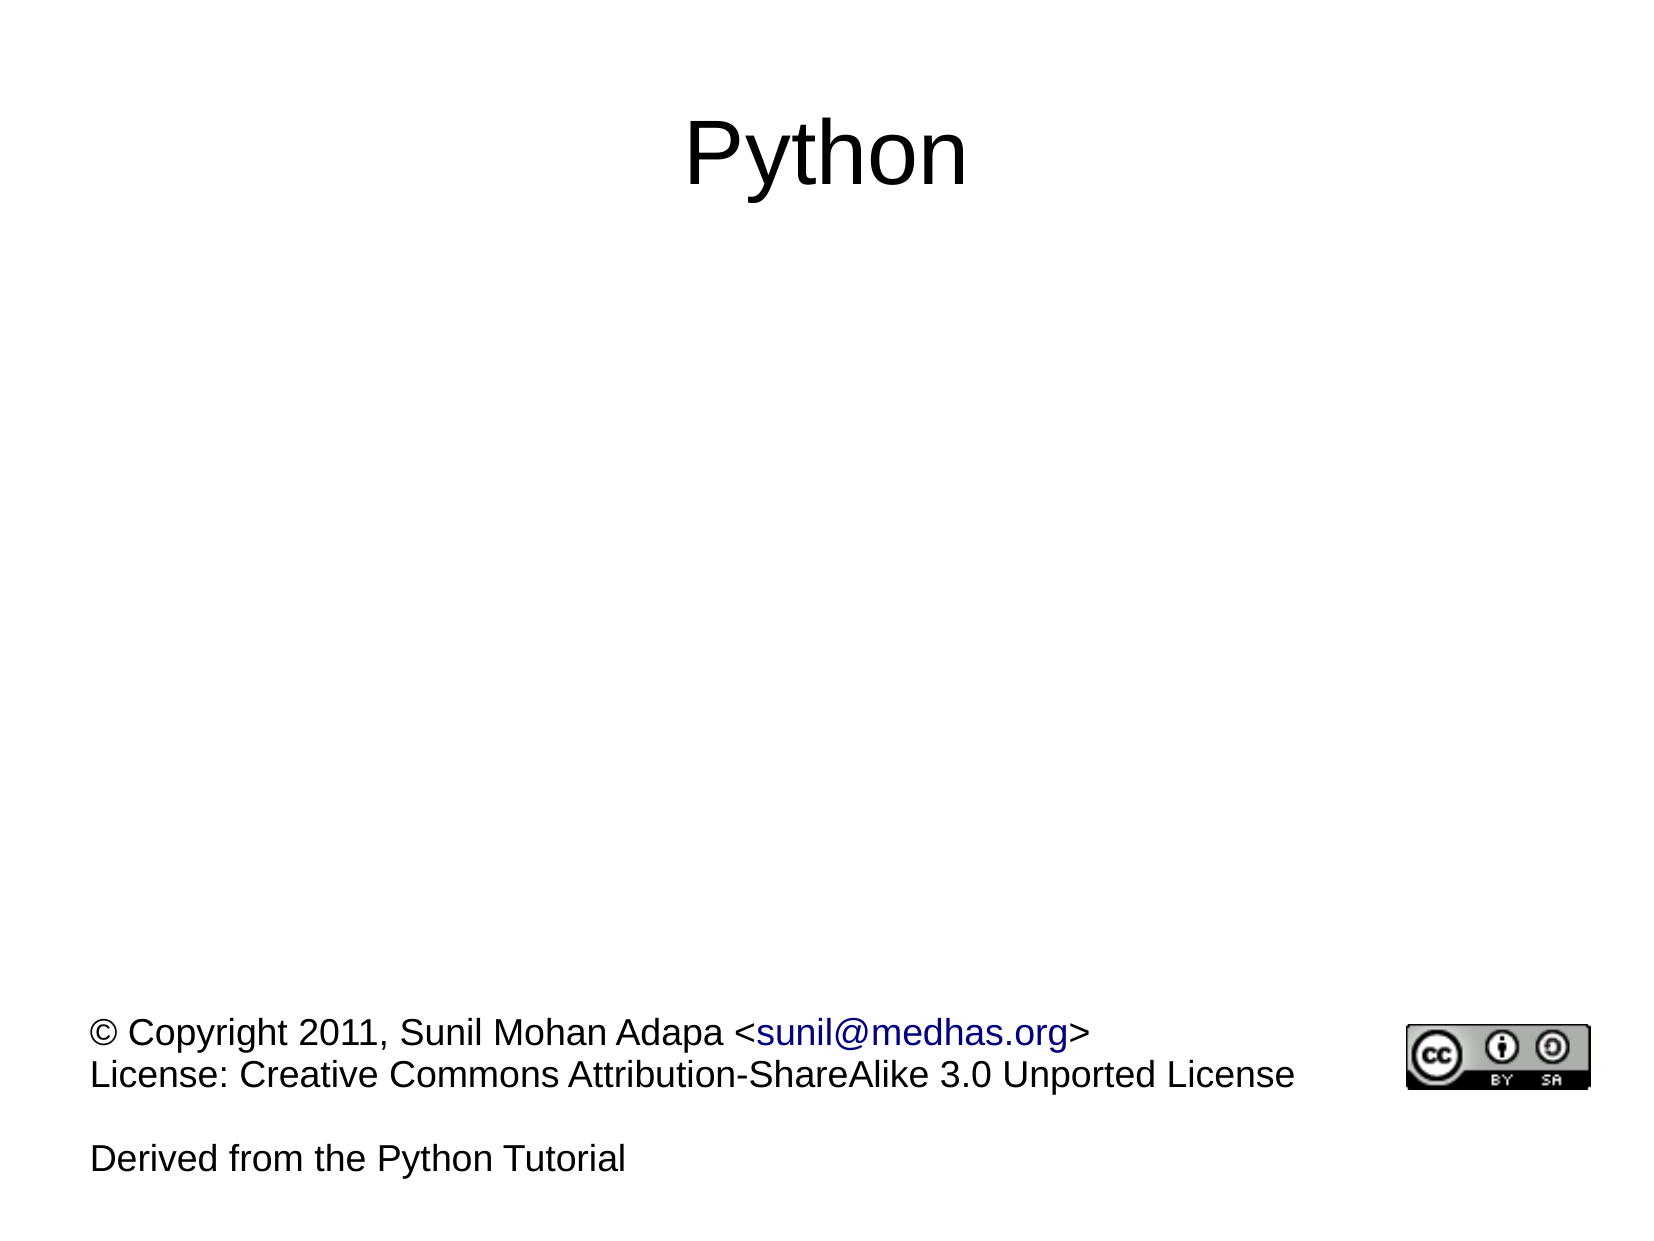

# Python
© Copyright 2011, Sunil Mohan Adapa <sunil@medhas.org>
License: Creative Commons Attribution-ShareAlike 3.0 Unported License
Derived from the Python Tutorial